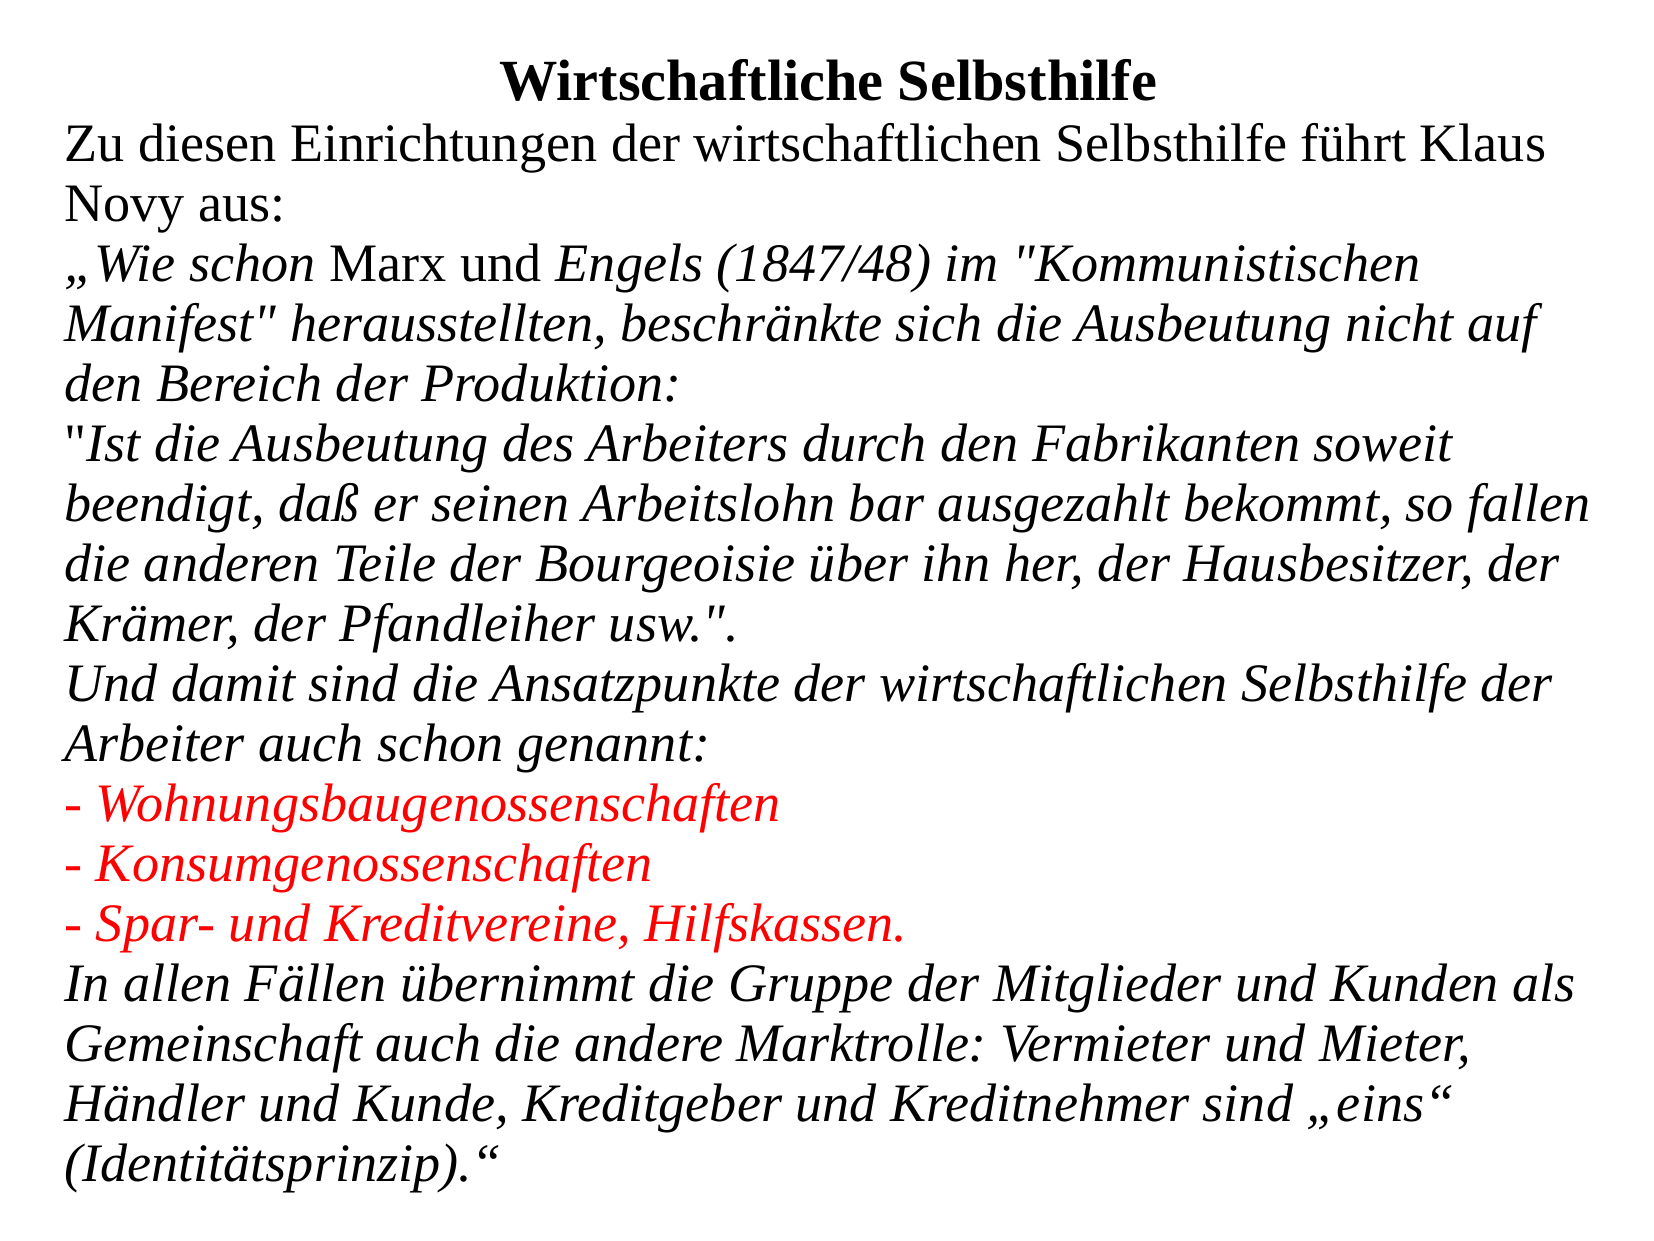

Wirtschaftliche Selbsthilfe
Zu diesen Einrichtungen der wirtschaftlichen Selbsthilfe führt Klaus Novy aus:
„Wie schon Marx und Engels (1847/48) im "Kommunistischen Manifest" herausstellten, beschränkte sich die Ausbeutung nicht auf den Bereich der Produktion:
"Ist die Ausbeutung des Arbeiters durch den Fabrikanten soweit beendigt, daß er seinen Arbeitslohn bar ausgezahlt bekommt, so fallen die anderen Teile der Bourgeoisie über ihn her, der Hausbesitzer, der Krämer, der Pfandleiher usw.".
Und damit sind die Ansatzpunkte der wirtschaftlichen Selbsthilfe der Arbeiter auch schon genannt:
- Wohnungsbaugenossenschaften
- Konsumgenossenschaften
- Spar- und Kreditvereine, Hilfskassen.
In allen Fällen übernimmt die Gruppe der Mitglieder und Kunden als Gemeinschaft auch die andere Marktrolle: Vermieter und Mieter, Händler und Kunde, Kreditgeber und Kreditnehmer sind „eins“ (Identitätsprinzip).“